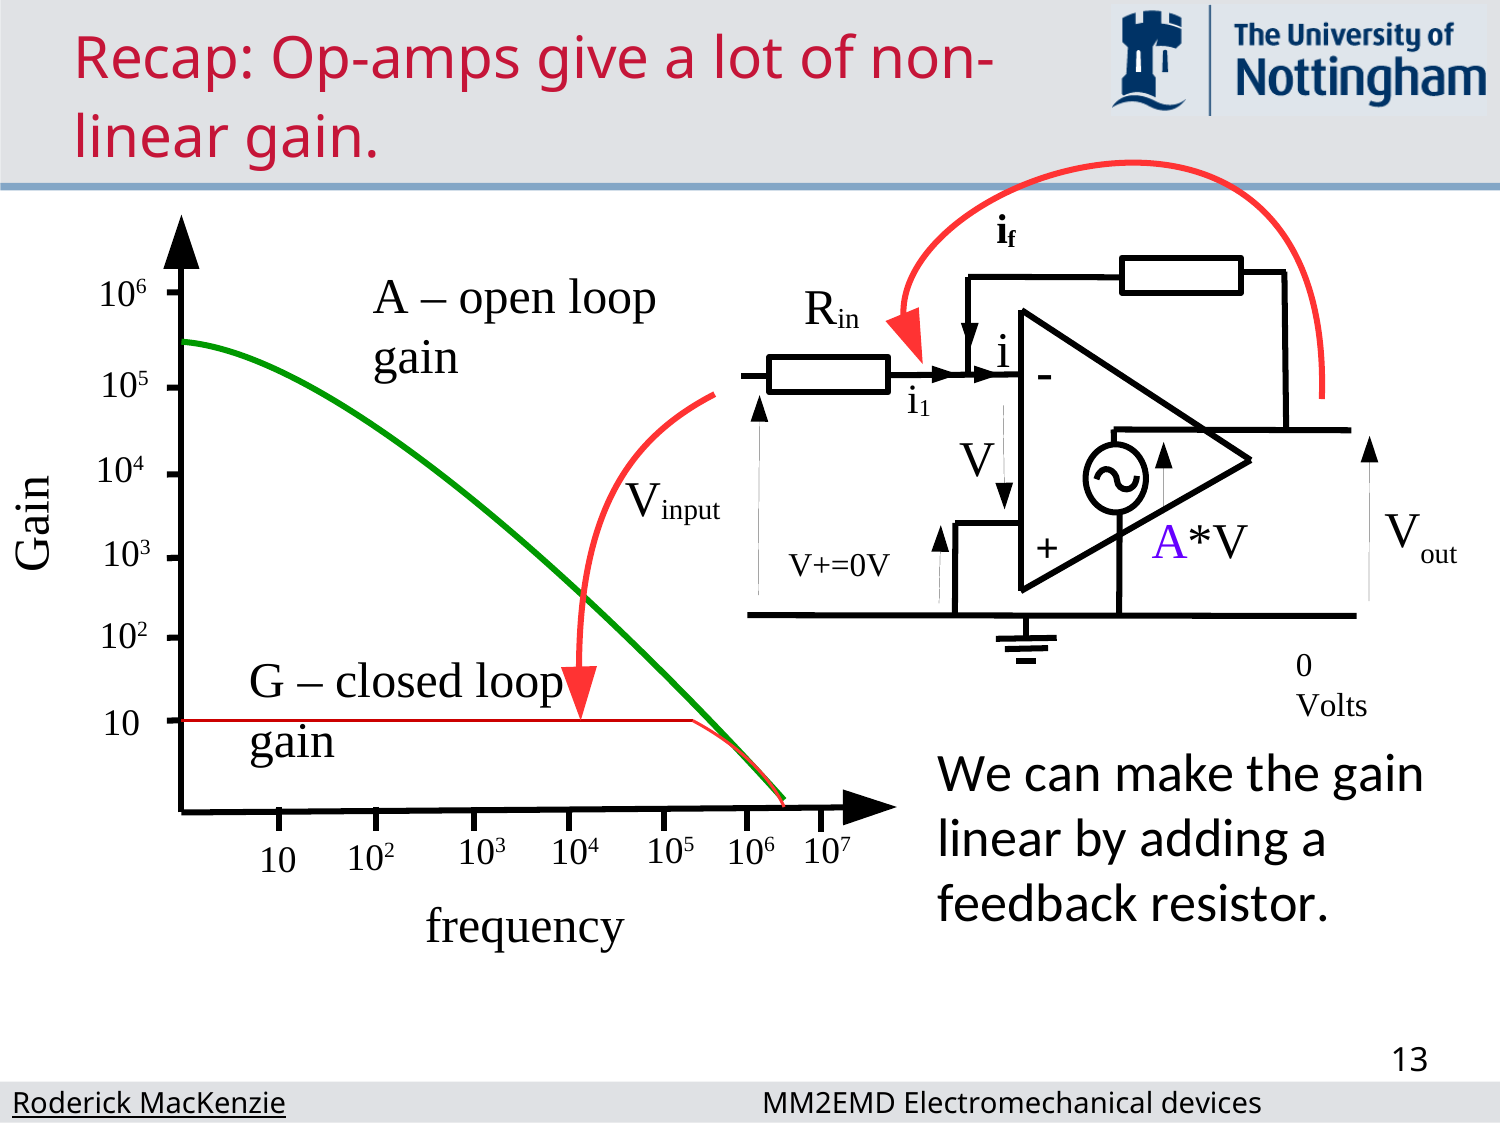

# Recap: Op-amps give a lot of non-linear gain.
if
Rin
i
-
i1
V
Vinput
Vout
A*V
+
V+=0V
0 Volts
A – open loop gain
106
105
104
Gain
103
102
G – closed loop gain
10
We can make the gain linear by adding a feedback resistor.
107
105
106
103
104
102
10
frequency